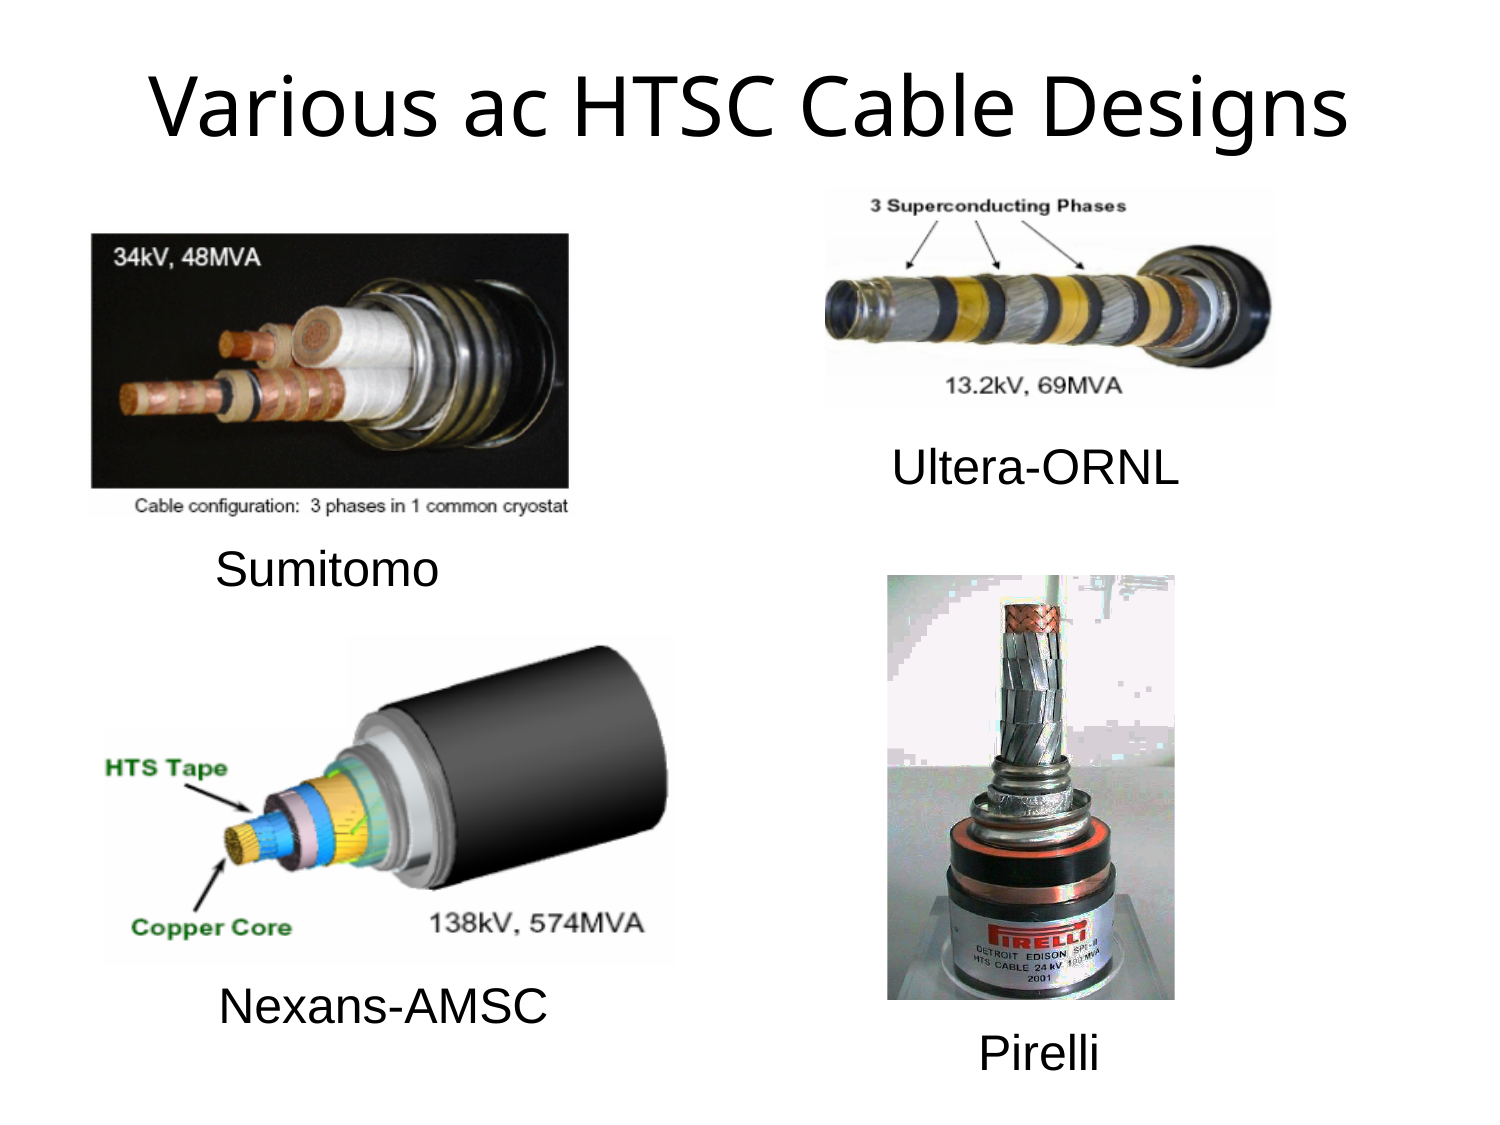

# Various ac HTSC Cable Designs
Ultera-ORNL
Sumitomo
Pirelli
Nexans-AMSC